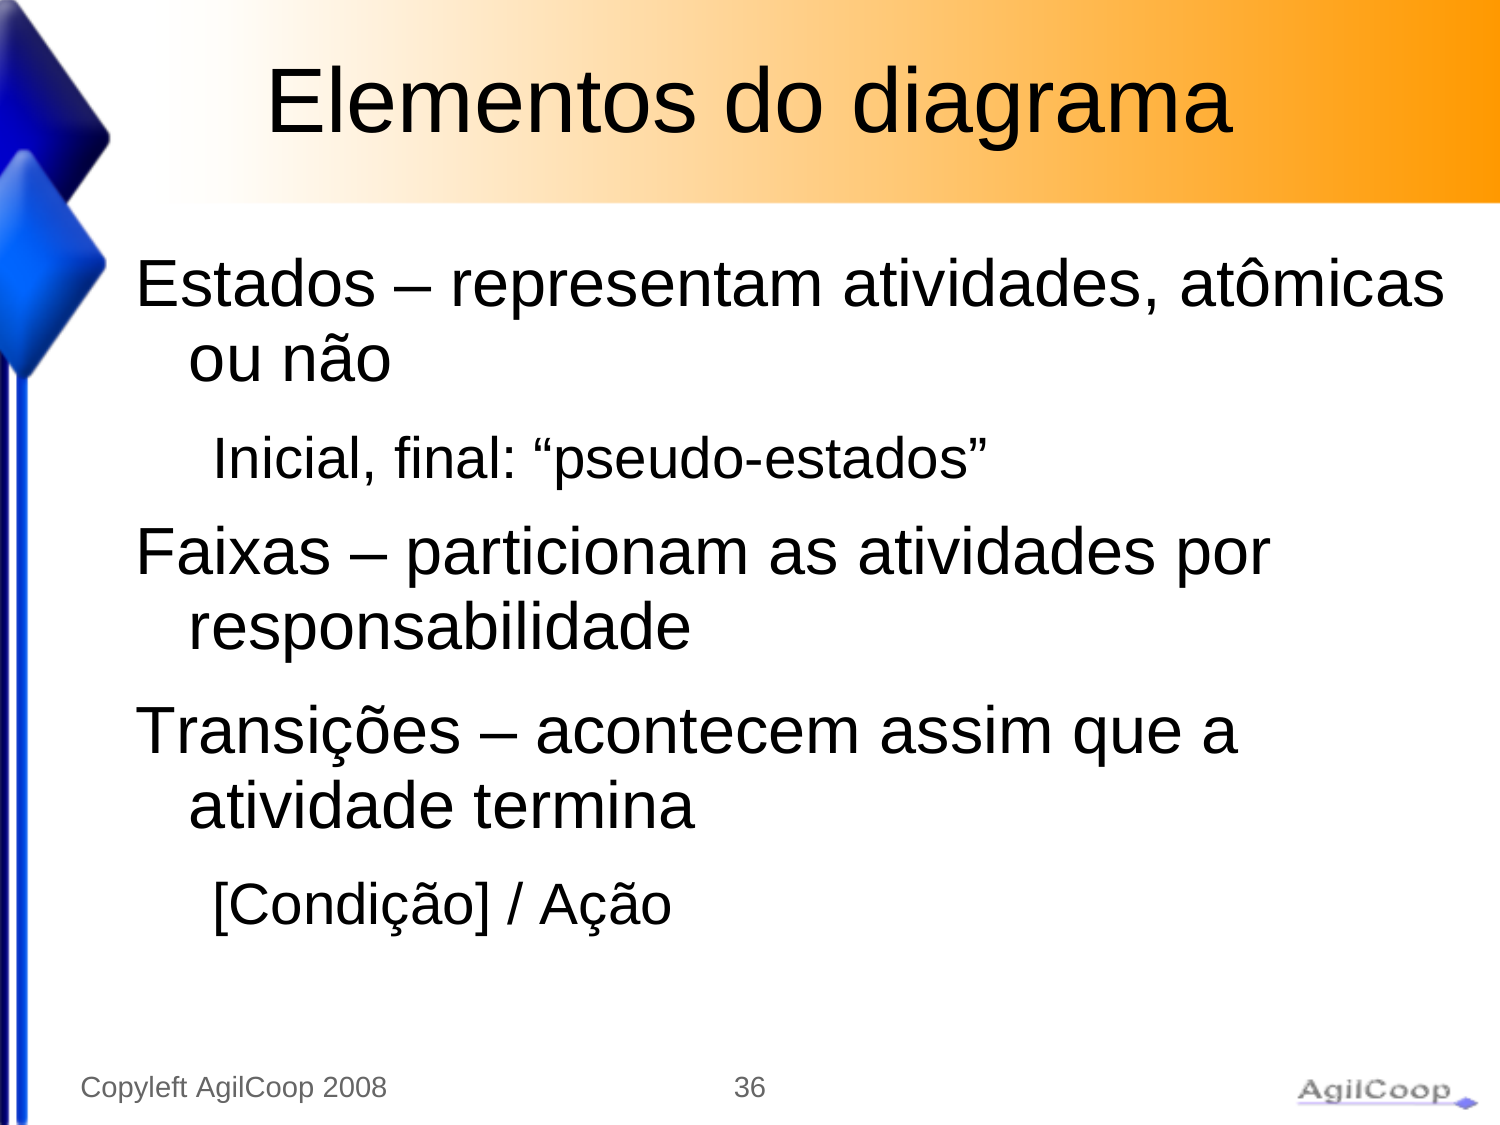

# Elementos do diagrama
Estados – representam atividades, atômicas ou não
Inicial, final: “pseudo-estados”
Faixas – particionam as atividades por responsabilidade
Transições – acontecem assim que a atividade termina
[Condição] / Ação
Copyleft AgilCoop 2008
36